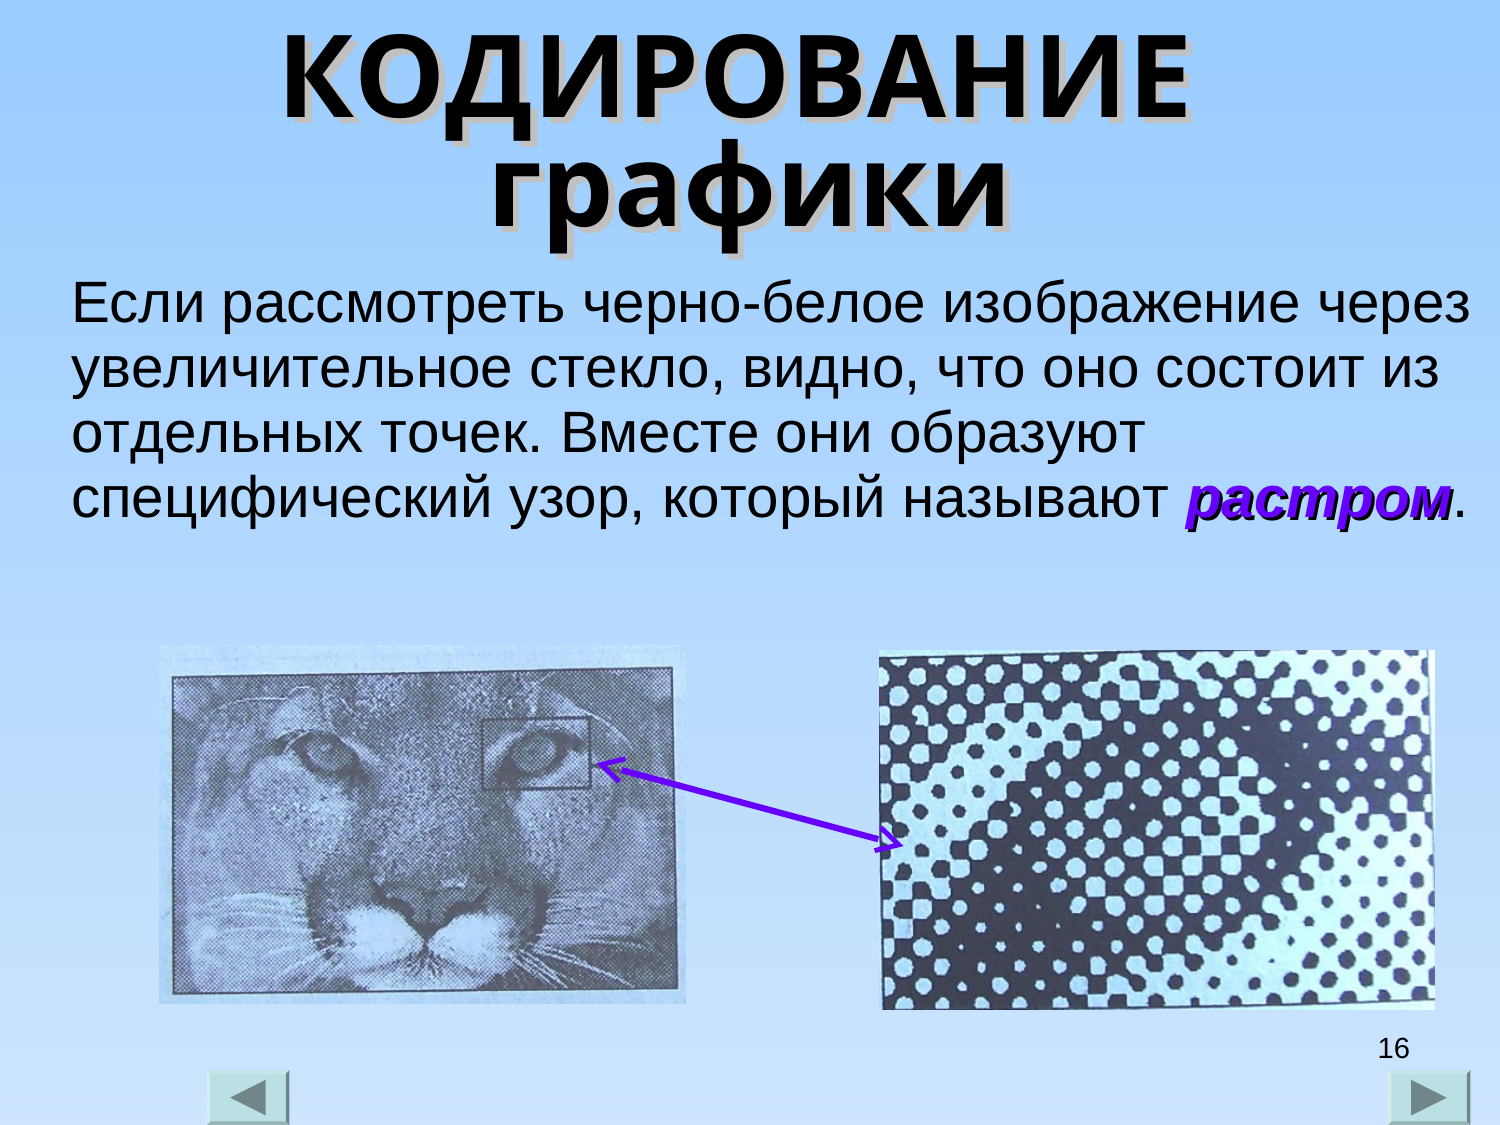

# КОДИРОВАНИЕ графики
	Если рассмотреть черно-белое изображение через увеличительное стекло, видно, что оно состоит из отдельных точек. Вместе они образуют специфический узор, который называют растром.
16